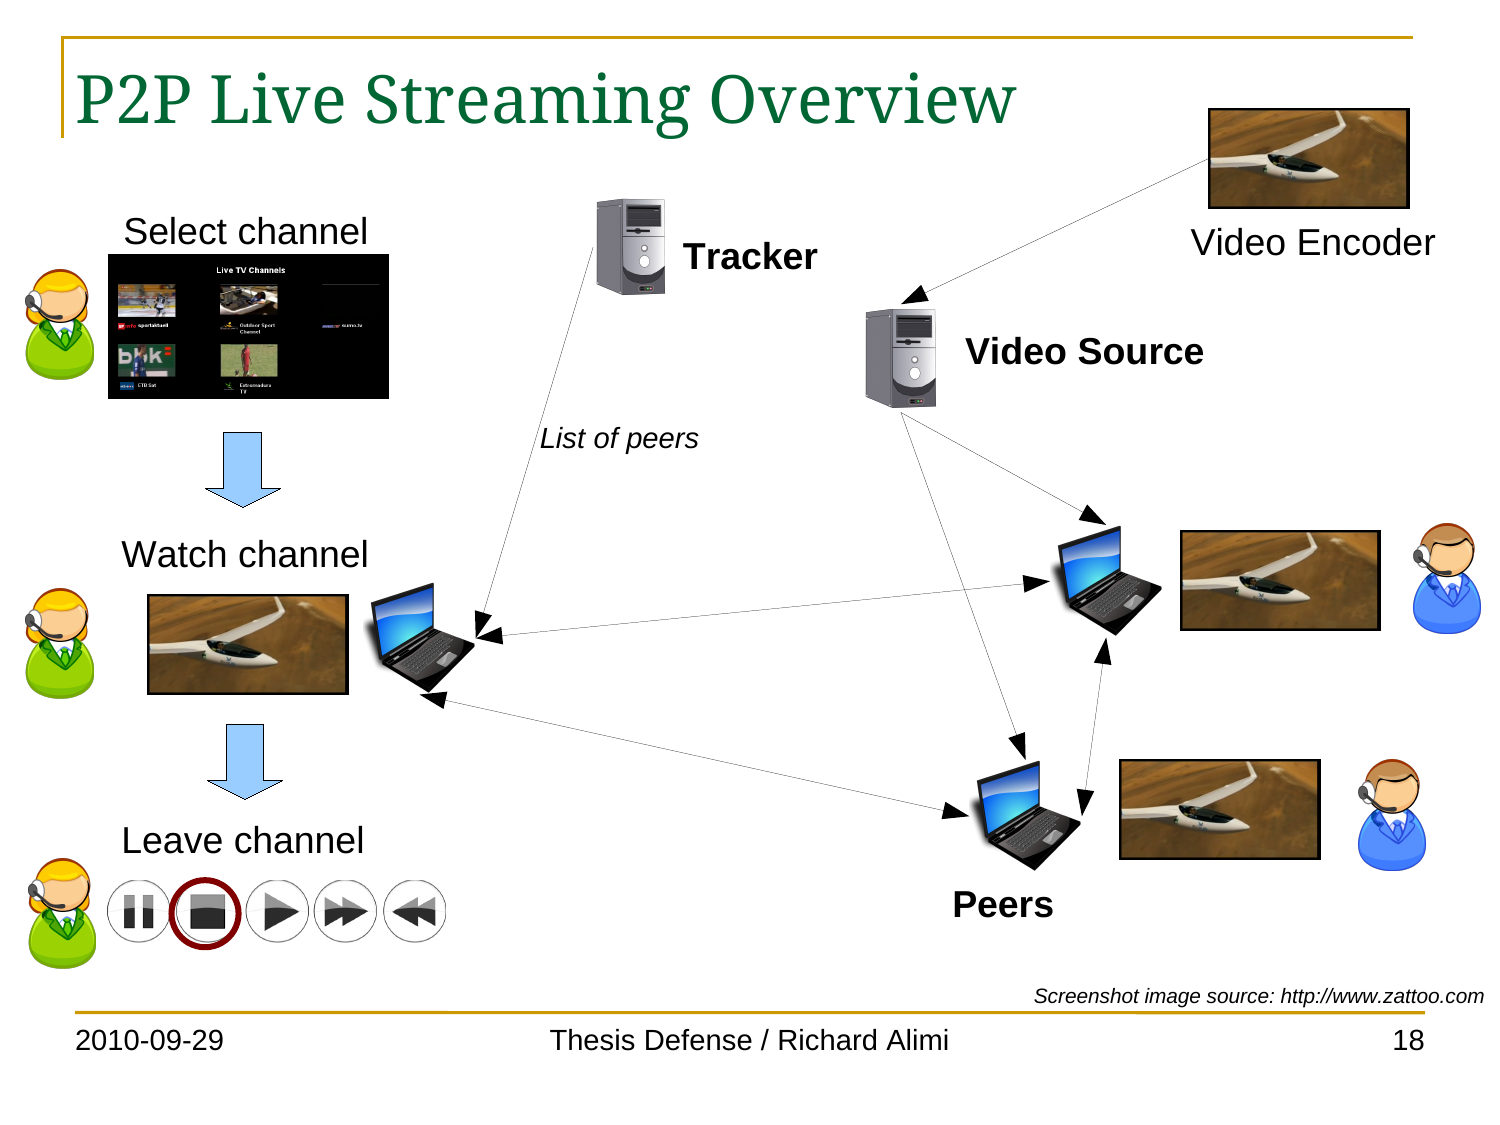

# P2P Live Streaming Overview
Select channel
Video Encoder
Tracker
Video Source
List of peers
Watch channel
Leave channel
Peers
Screenshot image source: http://www.zattoo.com
2010-09-29
Thesis Defense / Richard Alimi
18